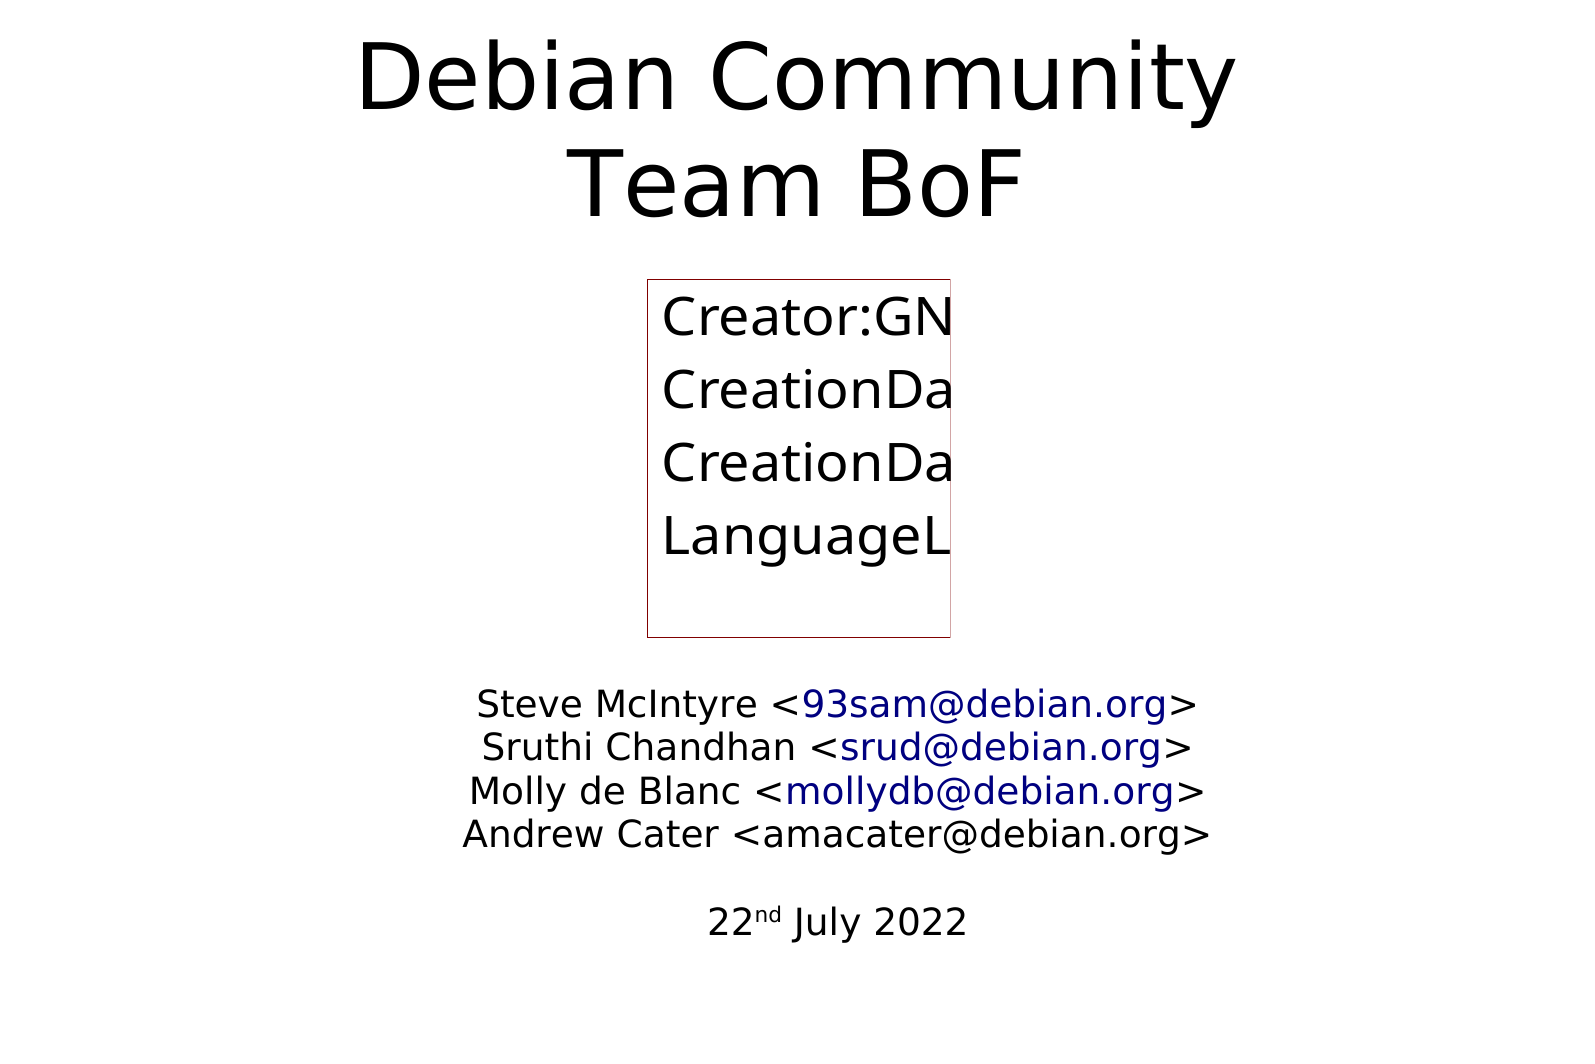

# Debian Community Team BoF
Steve McIntyre <93sam@debian.org>
Sruthi Chandhan <srud@debian.org>
Molly de Blanc <mollydb@debian.org>
Andrew Cater <amacater@debian.org>
22nd July 2022
1